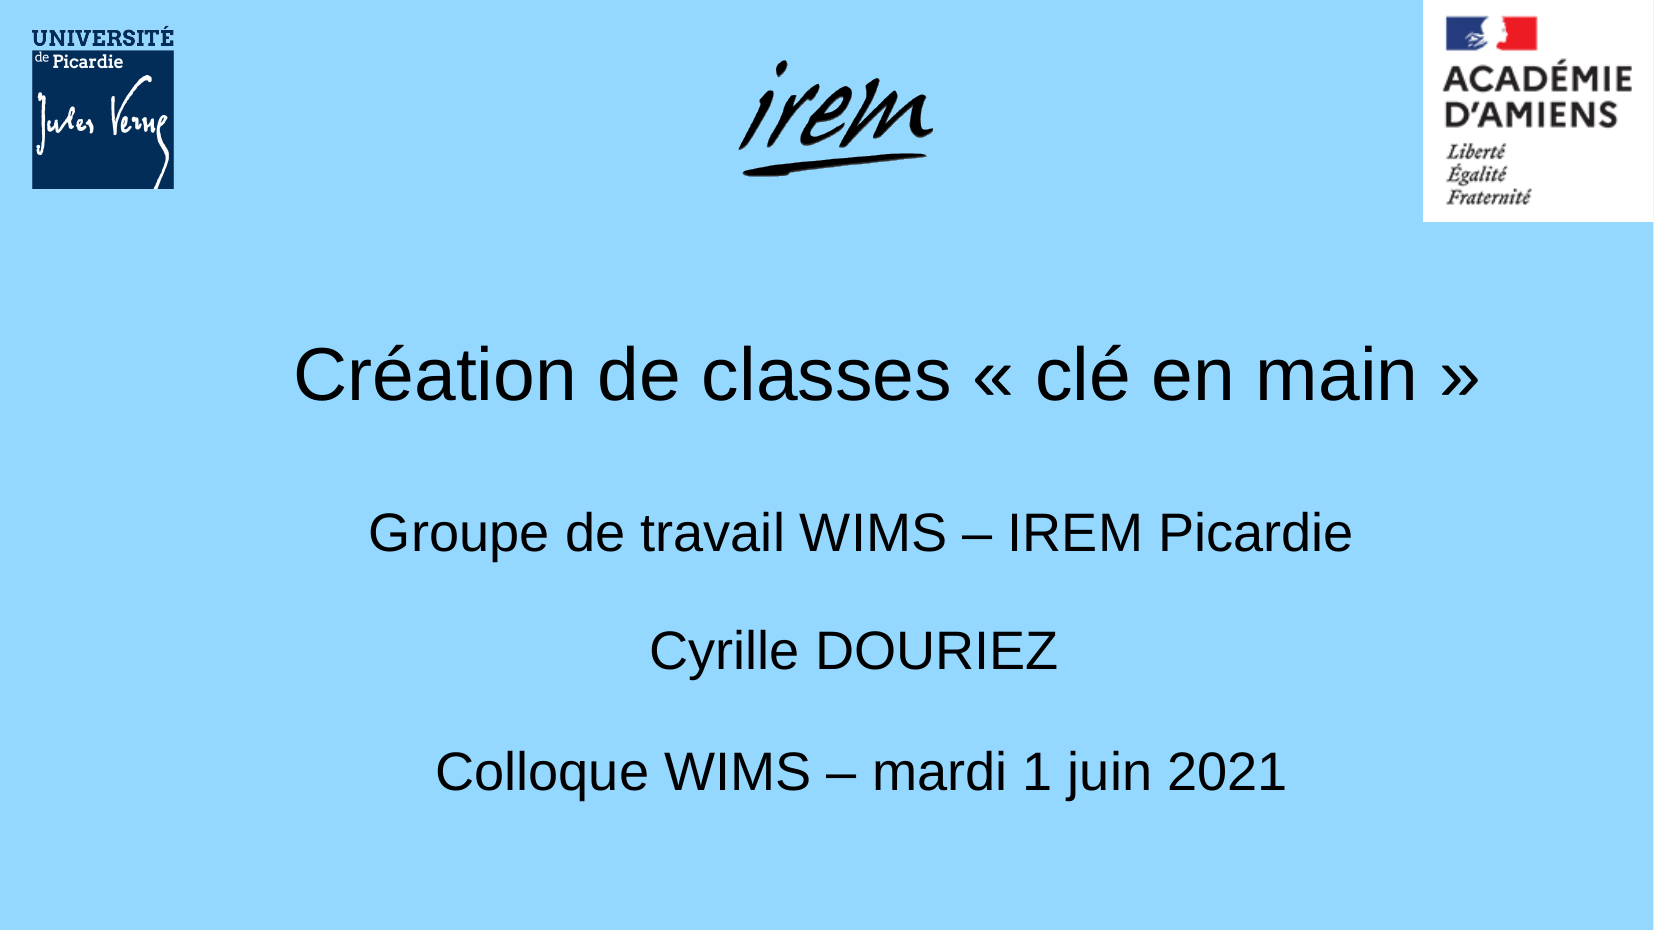

# Création de classes « clé en main »
Groupe de travail WIMS – IREM Picardie
Cyrille DOURIEZ
Colloque WIMS – mardi 1 juin 2021